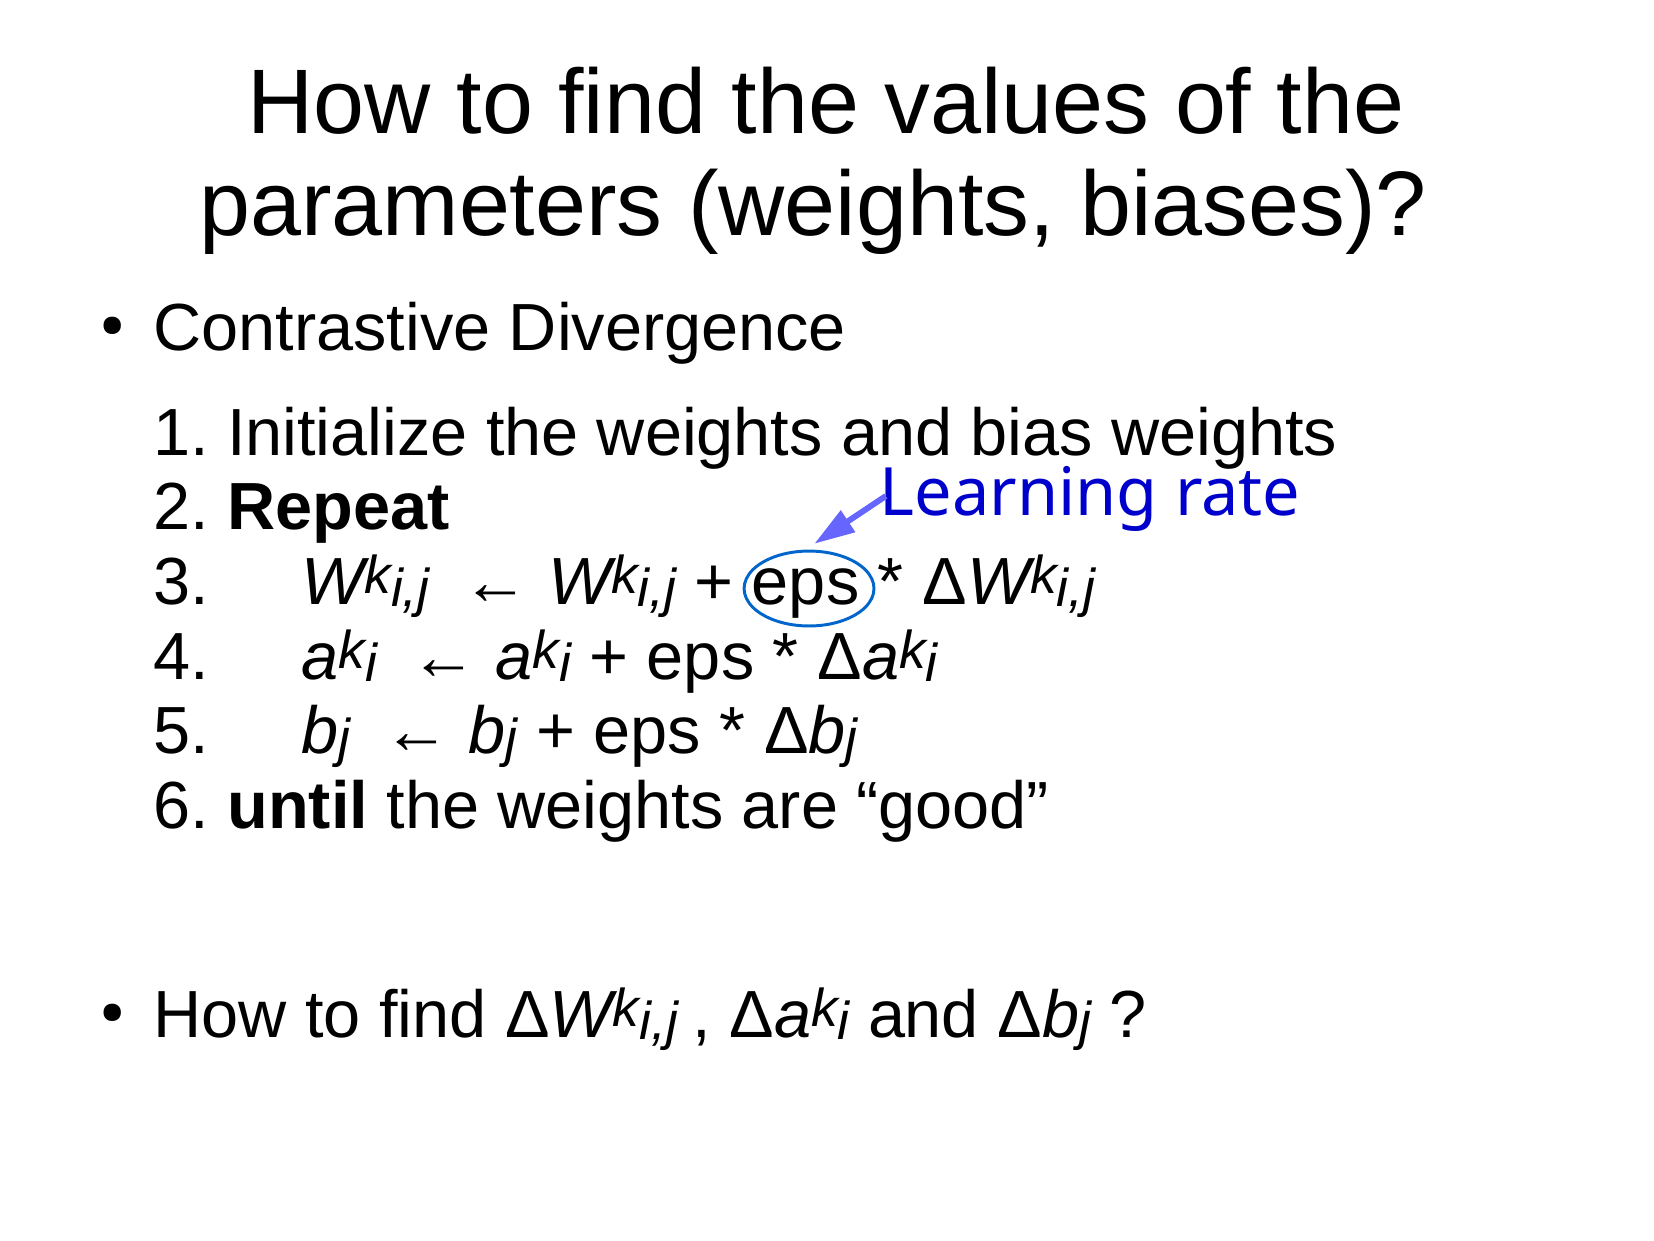

# How to find the values of the parameters (weights, biases)?
Contrastive Divergence
1. Initialize the weights and bias weights
2. Repeat
3. Wki,j ← Wki,j + eps * ΔWki,j
4. aki ← aki + eps * Δaki
5. bj ← bj + eps * Δbj
6. until the weights are “good”
How to find ΔWki,j , Δaki and Δbj ?
Learning rate